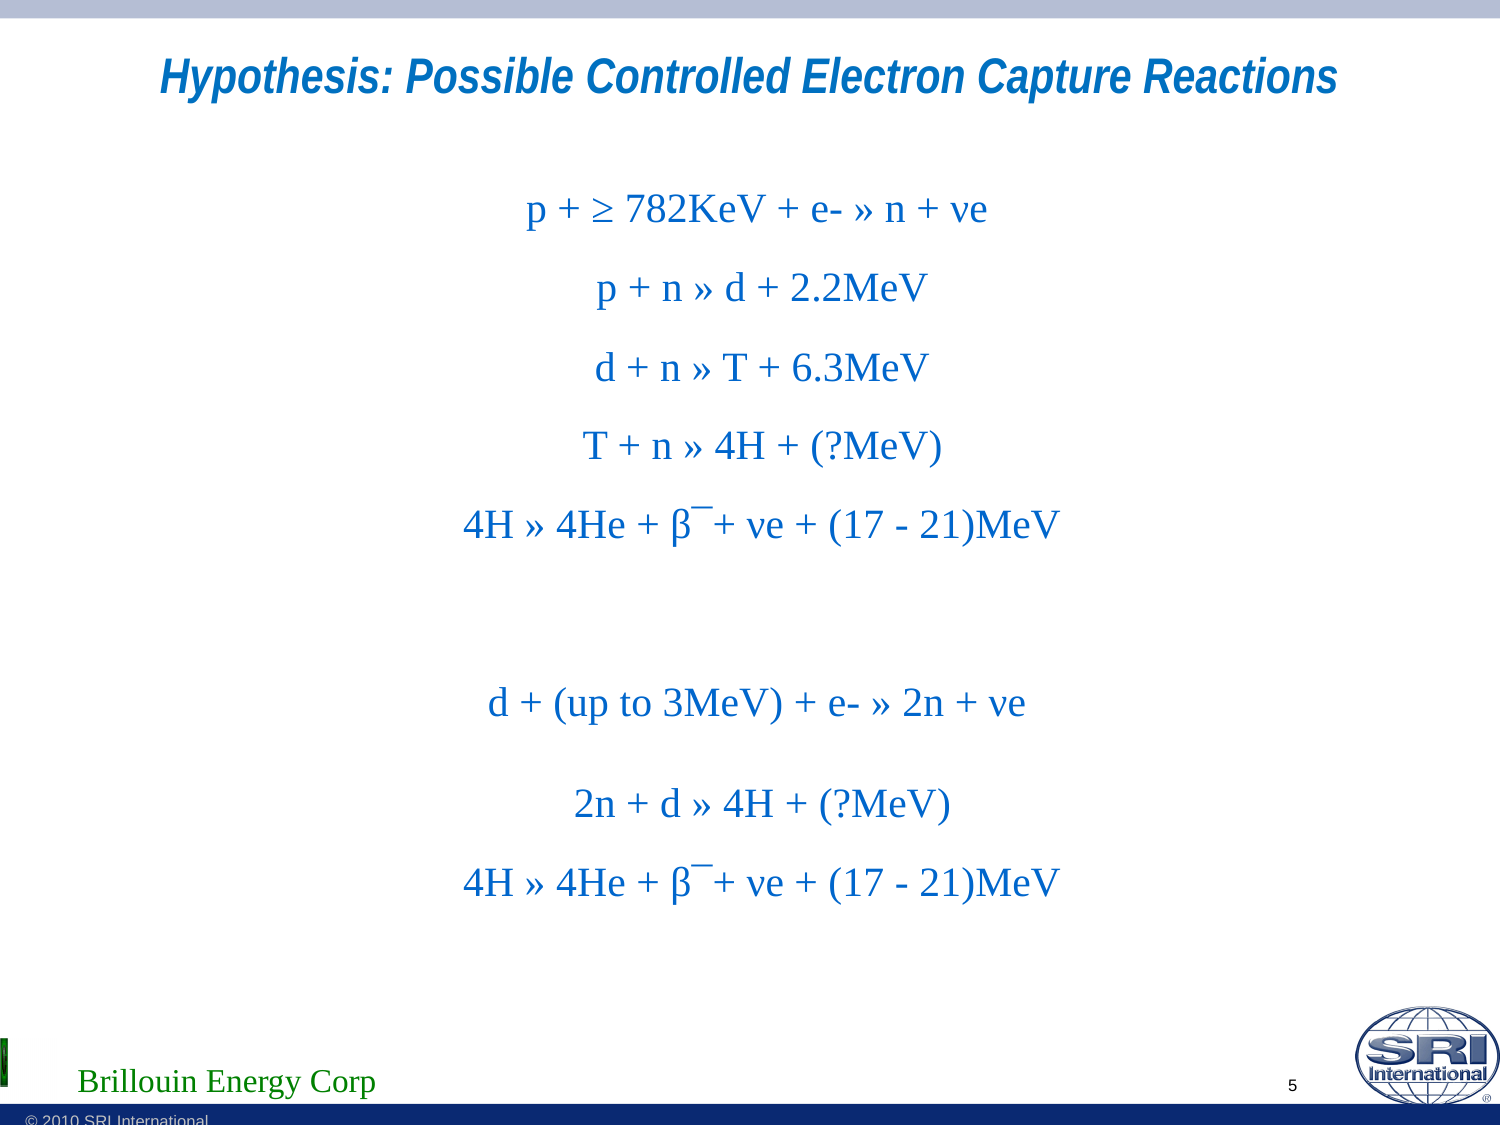

# Hypothesis: Possible Controlled Electron Capture Reactions
p + ≥ 782KeV + e- » n + νe
p + n » d + 2.2MeV
d + n » T + 6.3MeV
T + n » 4H + (?MeV)
4H » 4He + β¯+ νe + (17 - 21)MeV
d + (up to 3MeV) + e- » 2n + νe
2n + d » 4H + (?MeV)
4H » 4He + β¯+ νe + (17 - 21)MeV